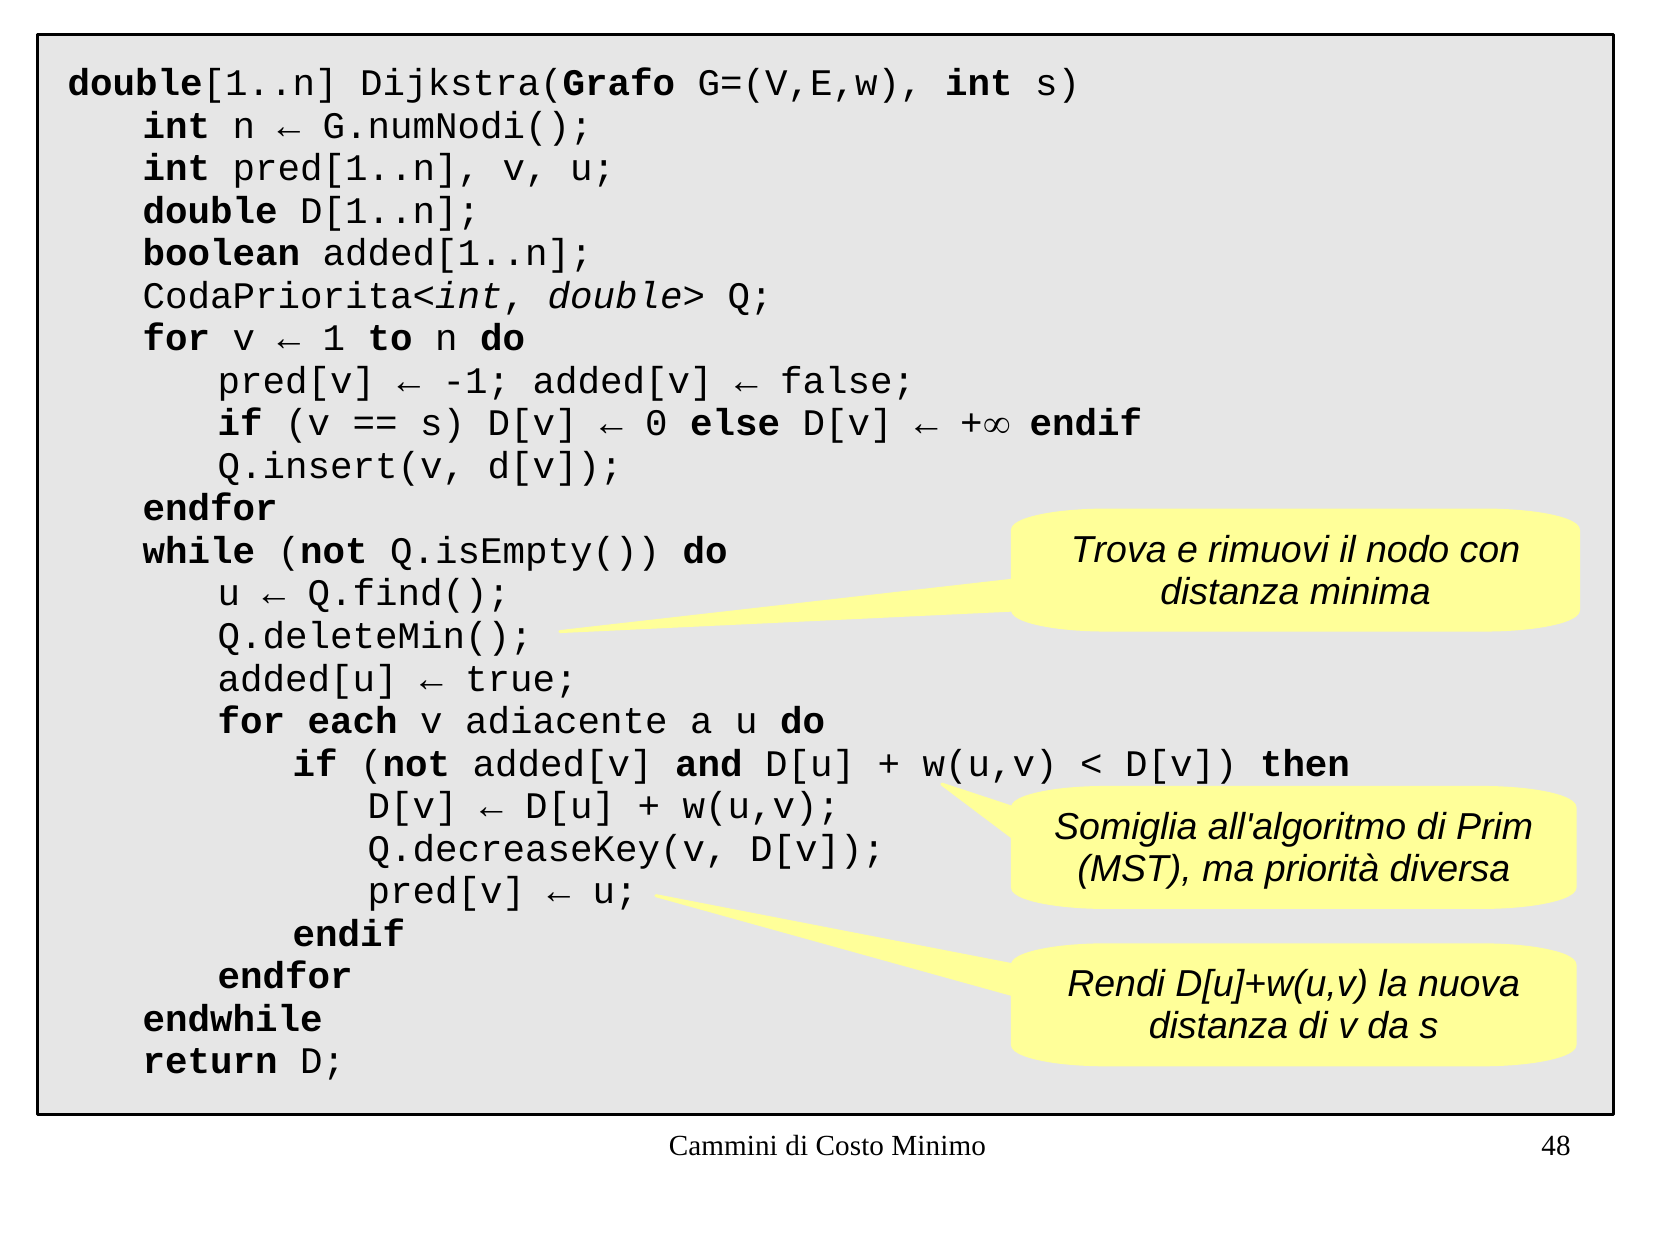

double[1..n] Dijkstra(Grafo G=(V,E,w), int s)
	int n ← G.numNodi();
	int pred[1..n], v, u;
	double D[1..n];
	boolean added[1..n];
	CodaPriorita<int, double> Q;
	for v ← 1 to n do
		pred[v] ← -1; added[v] ← false;
		if (v == s) D[v] ← 0 else D[v] ← + endif
		Q.insert(v, d[v]);
	endfor
	while (not Q.isEmpty()) do
		u ← Q.find();
		Q.deleteMin();
		added[u] ← true;
		for each v adiacente a u do
			if (not added[v] and D[u] + w(u,v) < D[v]) then
				D[v] ← D[u] + w(u,v);
				Q.decreaseKey(v, D[v]);
				pred[v] ← u;
			endif
		endfor
	endwhile
	return D;
Trova e rimuovi il nodo con distanza minima
Somiglia all'algoritmo di Prim (MST), ma priorità diversa
Rendi D[u]+w(u,v) la nuova distanza di v da s
Cammini di Costo Minimo
48